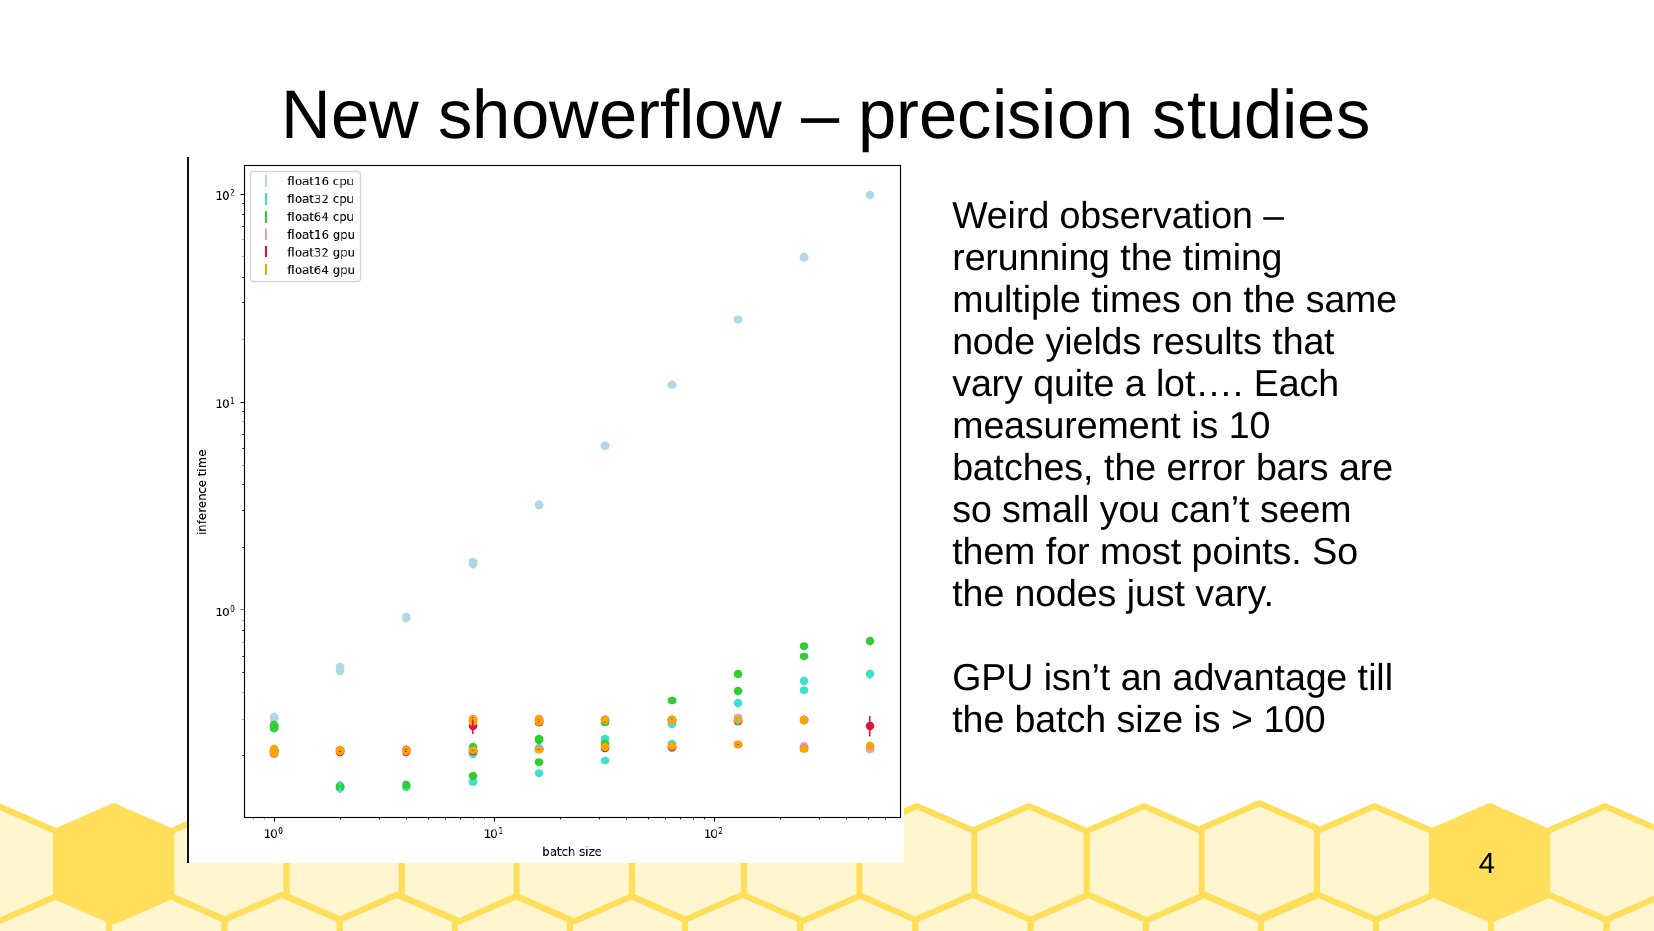

# New showerflow – precision studies
Weird observation – rerunning the timing multiple times on the same node yields results that vary quite a lot…. Each measurement is 10 batches, the error bars are so small you can’t seem them for most points. So the nodes just vary.
GPU isn’t an advantage till the batch size is > 100